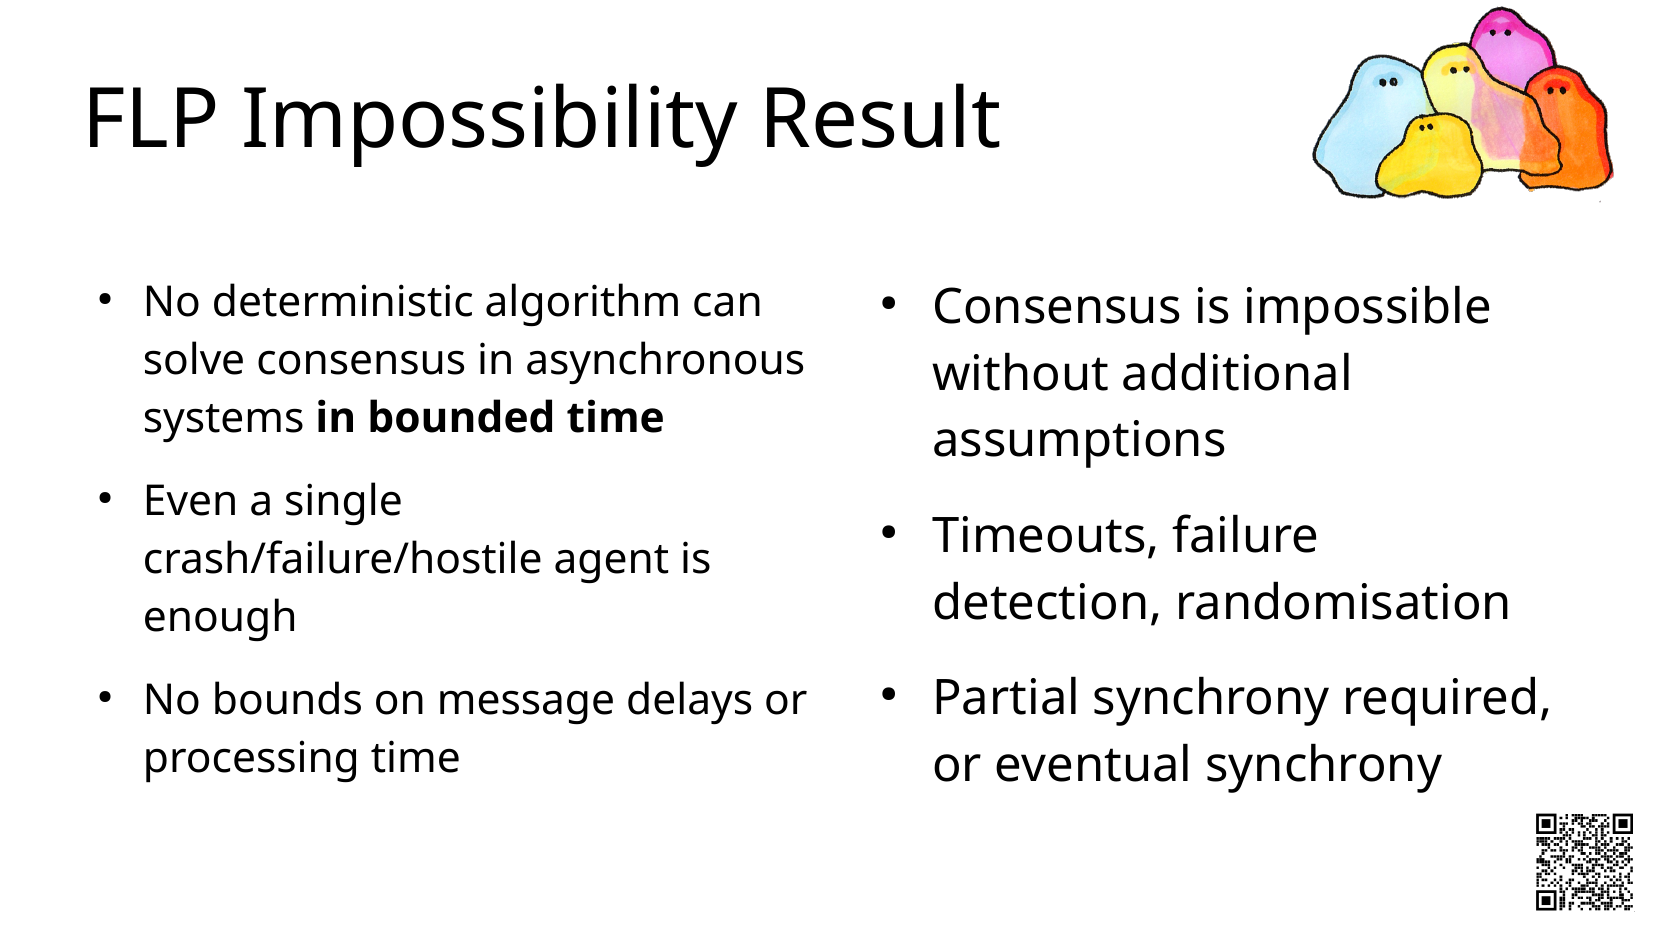

FLP Impossibility Result
# No deterministic algorithm can solve consensus in asynchronous systems in bounded time
Even a single crash/failure/hostile agent is enough
No bounds on message delays or processing time
Consensus is impossible without additional assumptions
Timeouts, failure detection, randomisation
Partial synchrony required, or eventual synchrony